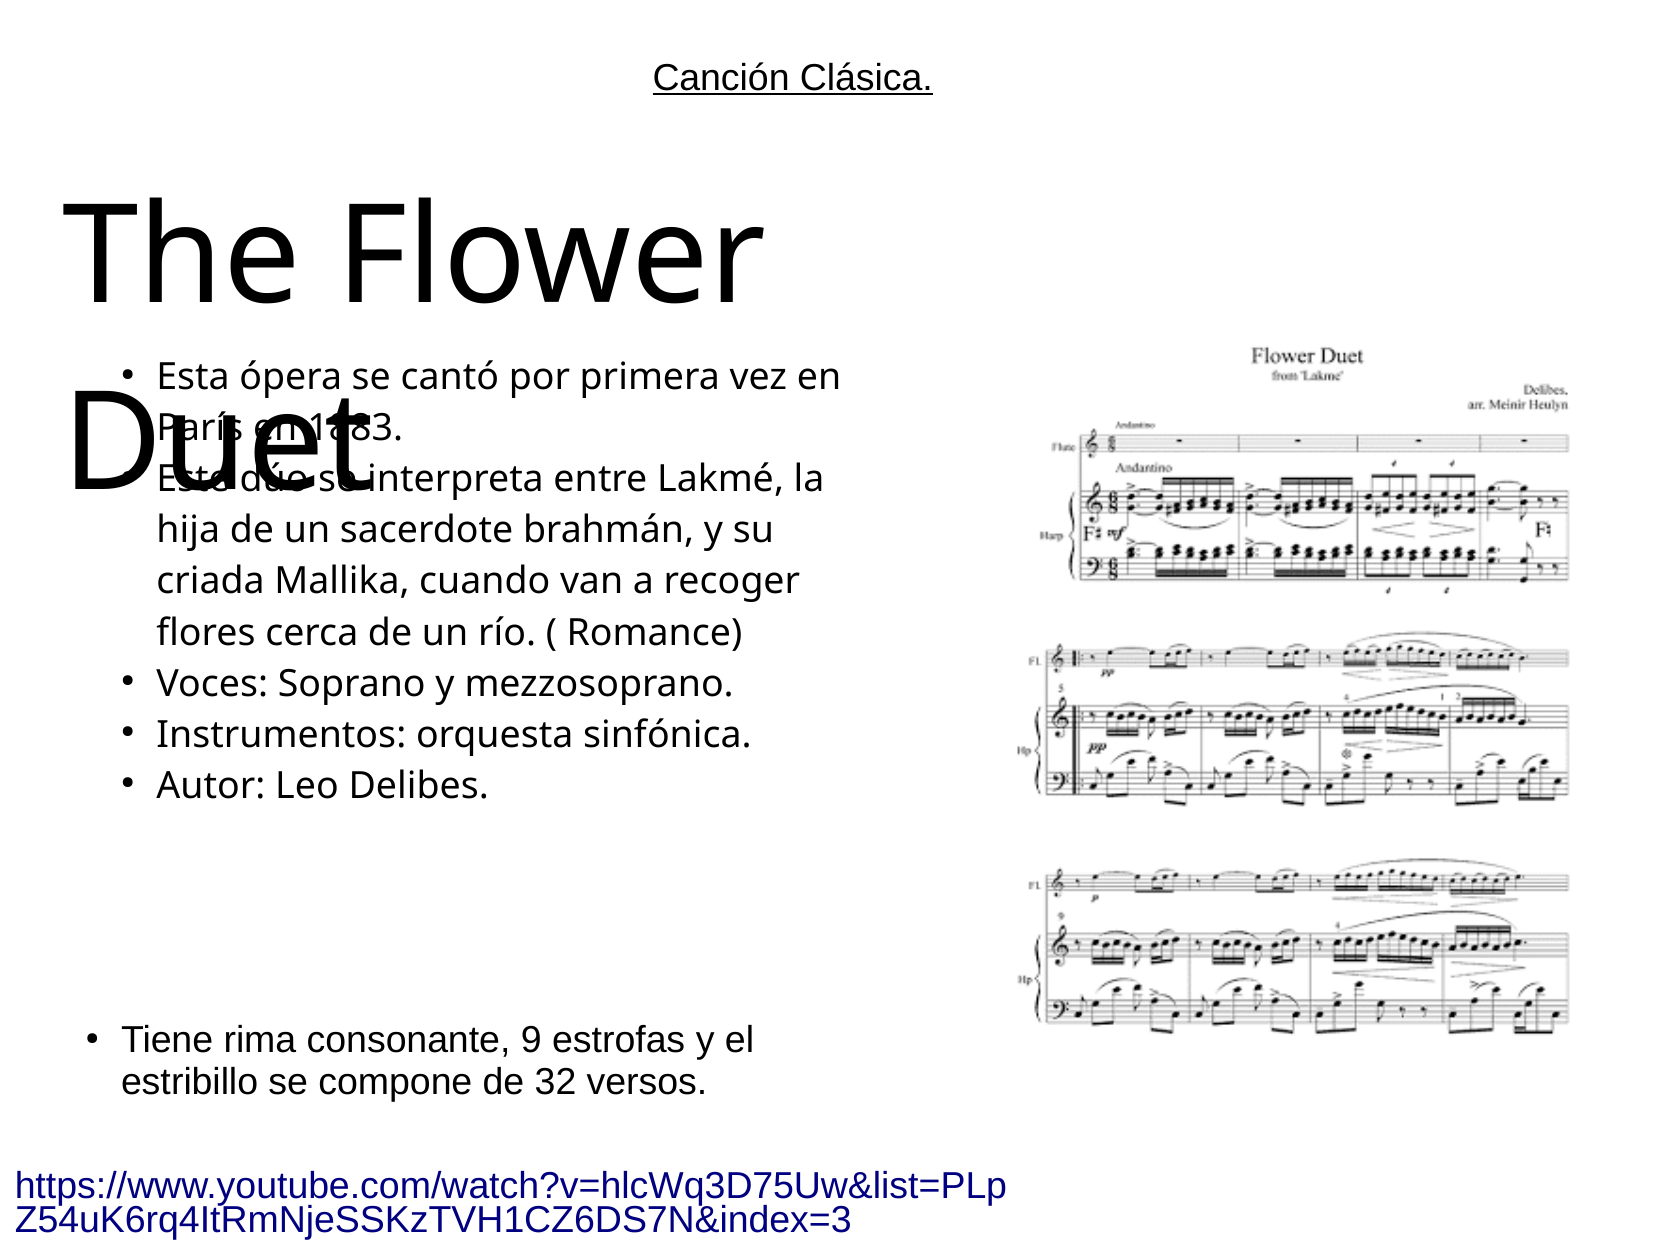

Canción Clásica.
The Flower Duet
Esta ópera se cantó por primera vez en París en 1883.
Este dúo se interpreta entre Lakmé, la hija de un sacerdote brahmán, y su criada Mallika, cuando van a recoger flores cerca de un río. ( Romance)
Voces: Soprano y mezzosoprano.
Instrumentos: orquesta sinfónica.
Autor: Leo Delibes.
Tiene rima consonante, 9 estrofas y el estribillo se compone de 32 versos.
https://www.youtube.com/watch?v=hlcWq3D75Uw&list=PLpZ54uK6rq4ItRmNjeSSKzTVH1CZ6DS7N&index=3